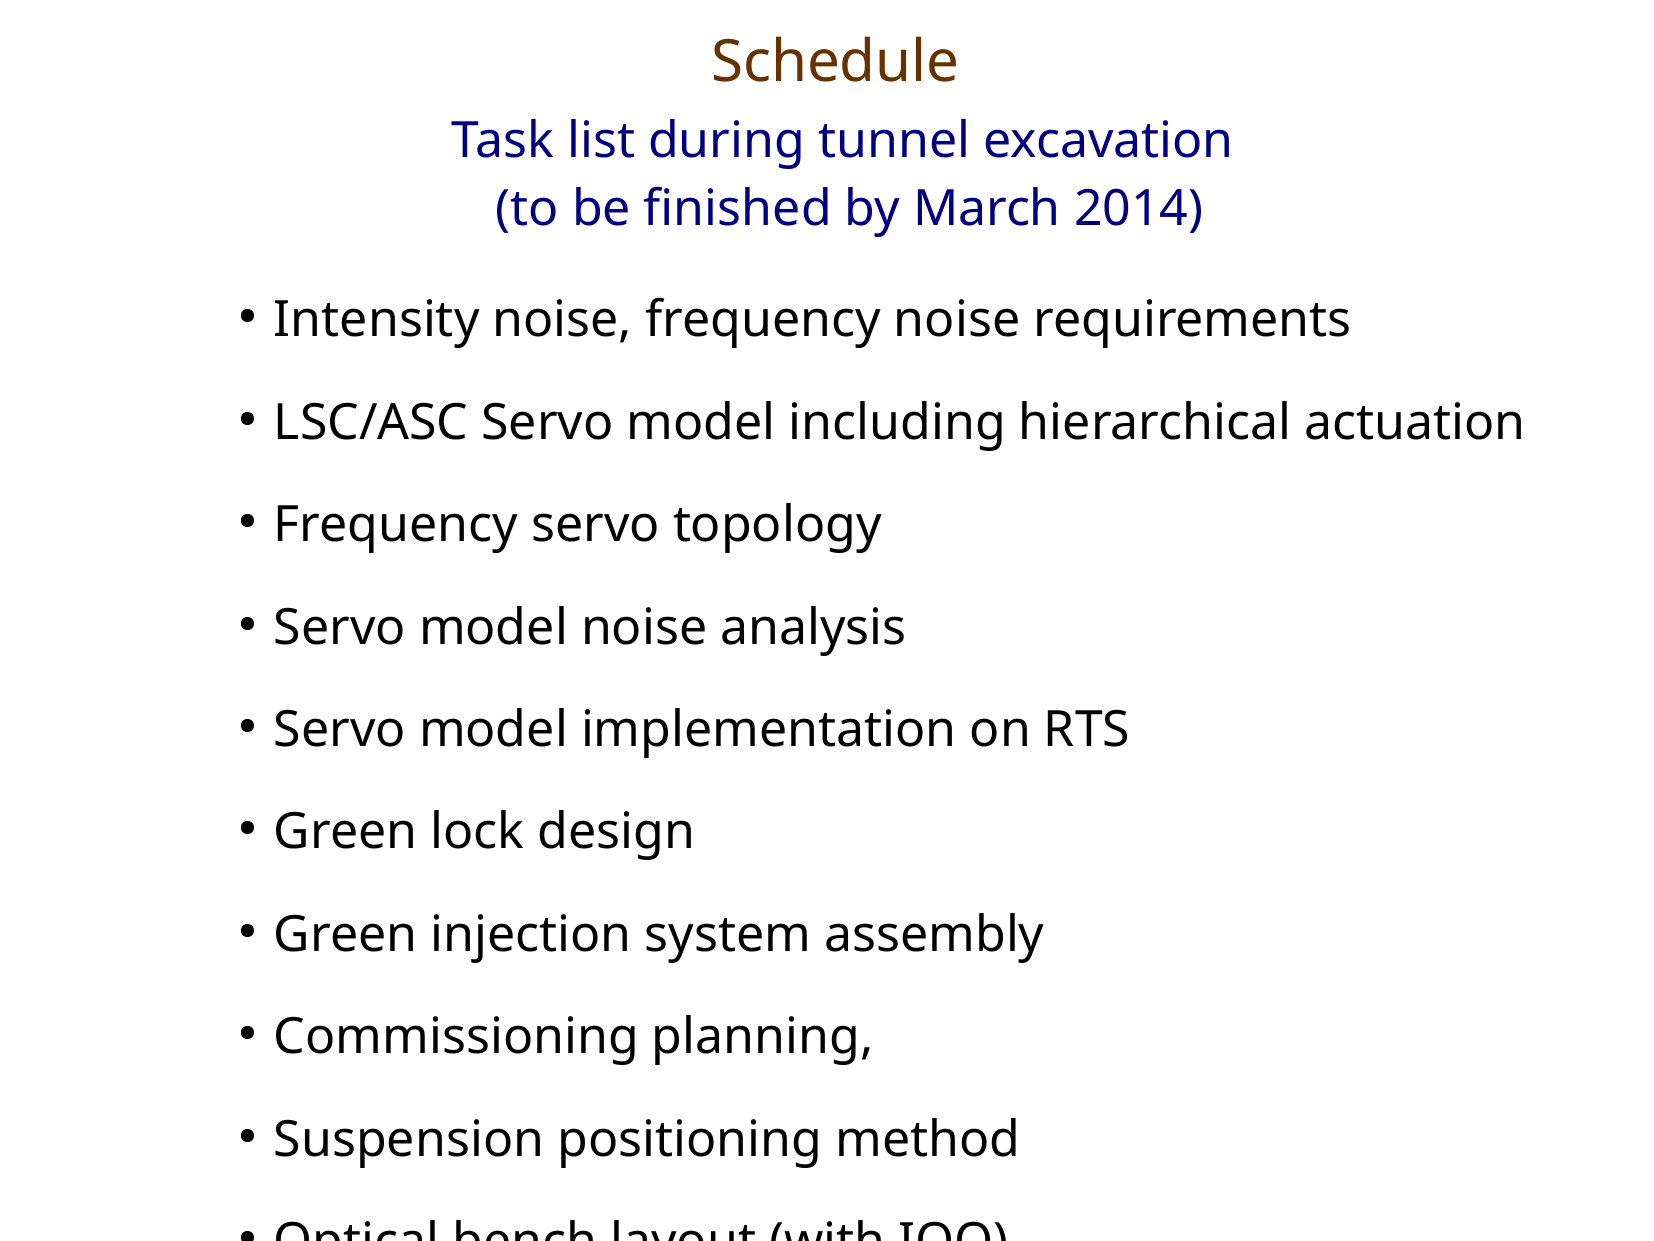

Schedule
Task list during tunnel excavation
(to be finished by March 2014)
Intensity noise, frequency noise requirements
LSC/ASC Servo model including hierarchical actuation
Frequency servo topology
Servo model noise analysis
Servo model implementation on RTS
Green lock design
Green injection system assembly
Commissioning planning,
Suspension positioning method
Optical bench layout (with IOO)
Analog electronics list up/Design